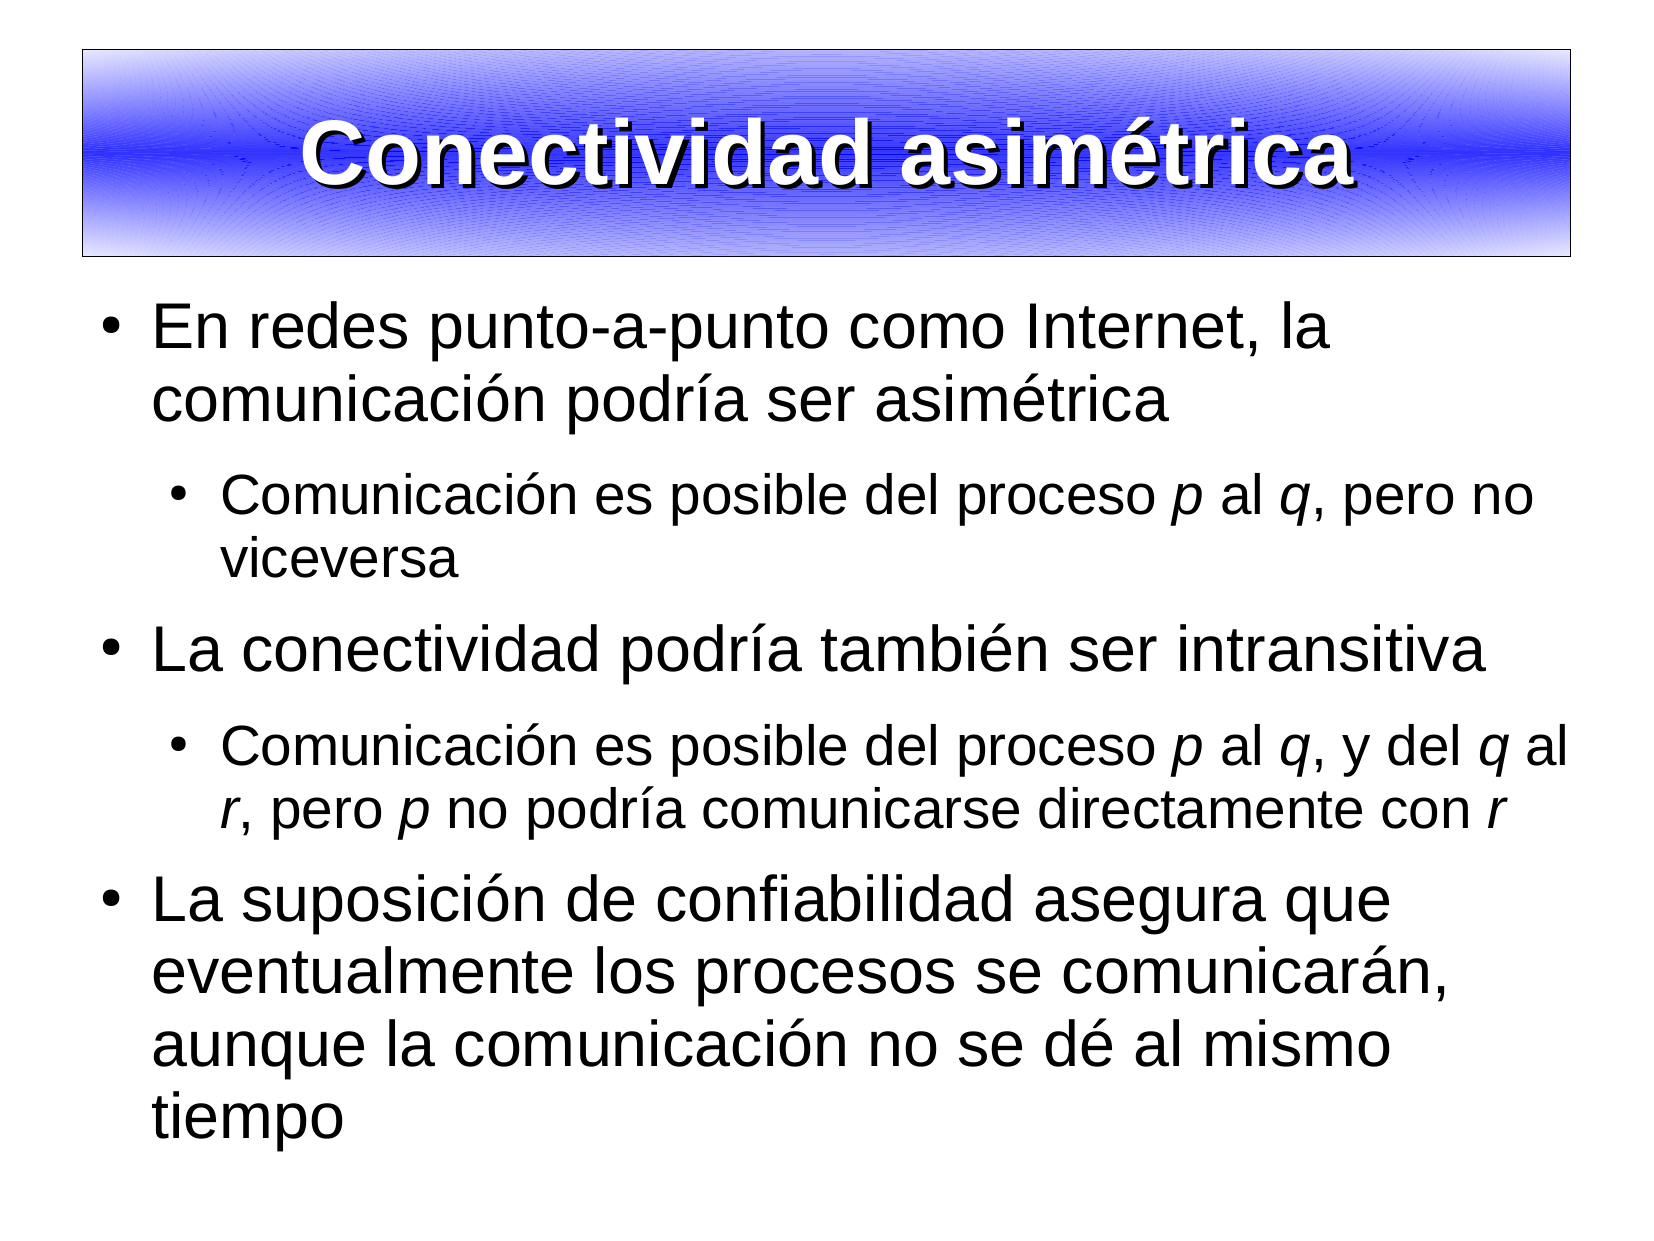

# Conectividad asimétrica
En redes punto-a-punto como Internet, la comunicación podría ser asimétrica
Comunicación es posible del proceso p al q, pero no viceversa
La conectividad podría también ser intransitiva
Comunicación es posible del proceso p al q, y del q al r, pero p no podría comunicarse directamente con r
La suposición de confiabilidad asegura que eventualmente los procesos se comunicarán, aunque la comunicación no se dé al mismo tiempo